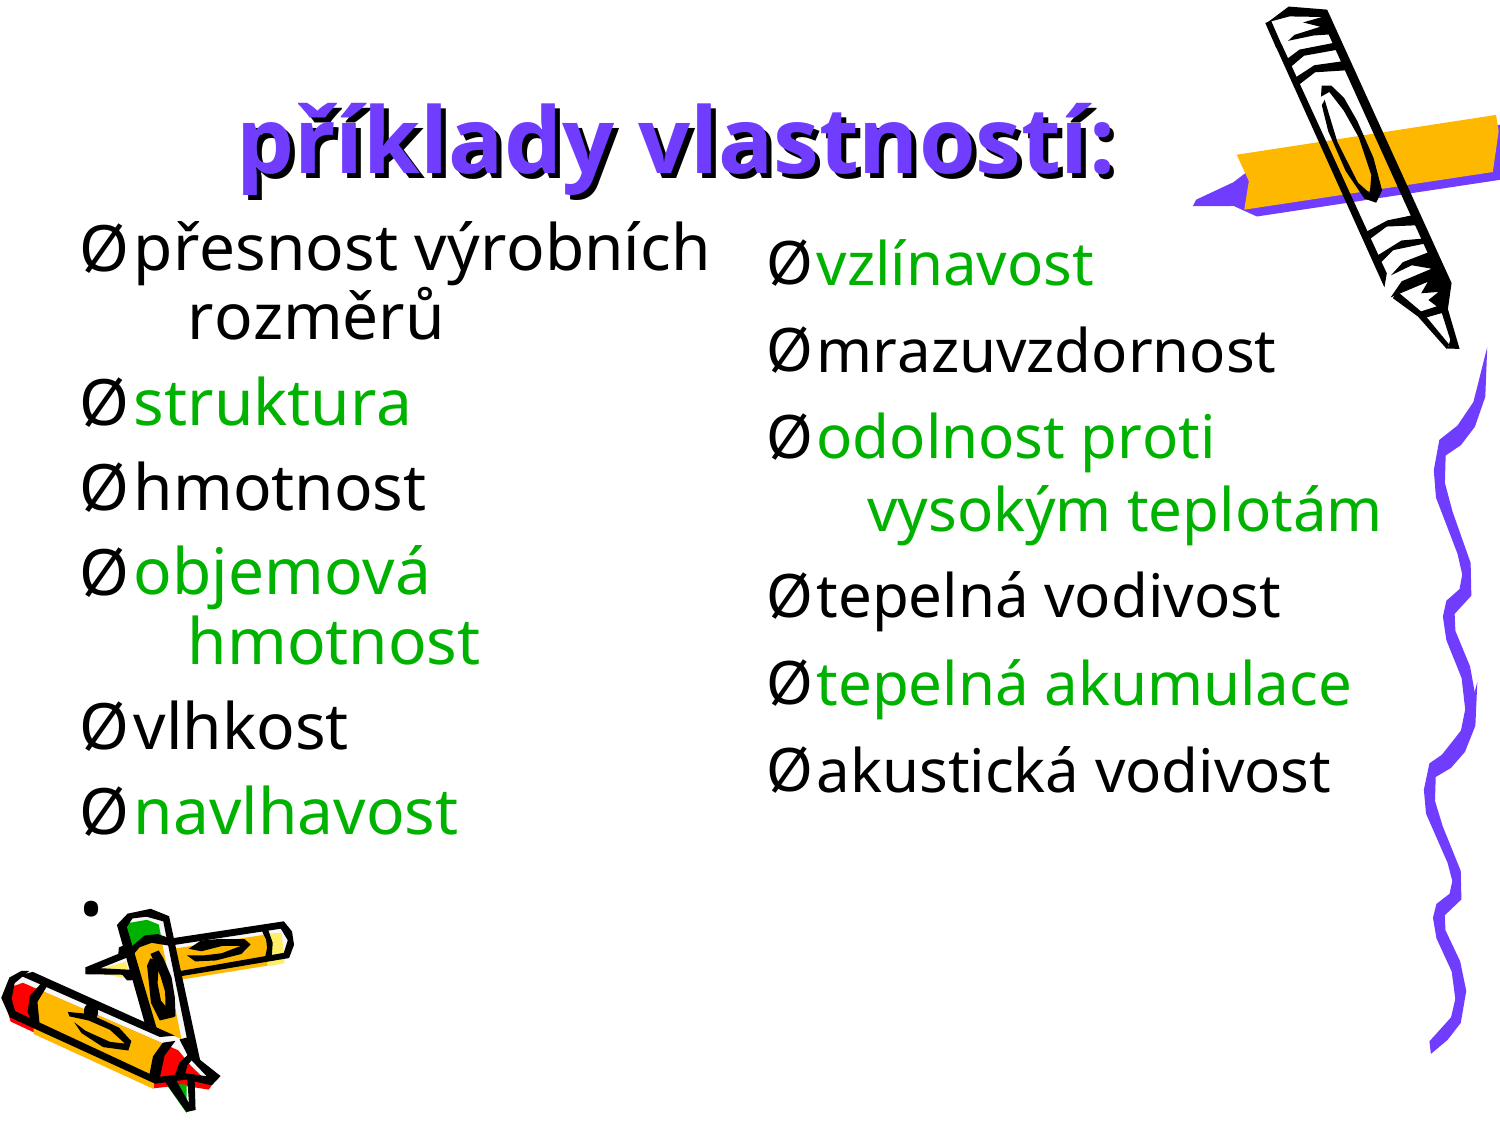

# příklady vlastností:
přesnost výrobních rozměrů
struktura
hmotnost
objemová hmotnost
vlhkost
navlhavost
vzlínavost
mrazuvzdornost
odolnost proti vysokým teplotám
tepelná vodivost
tepelná akumulace
akustická vodivost